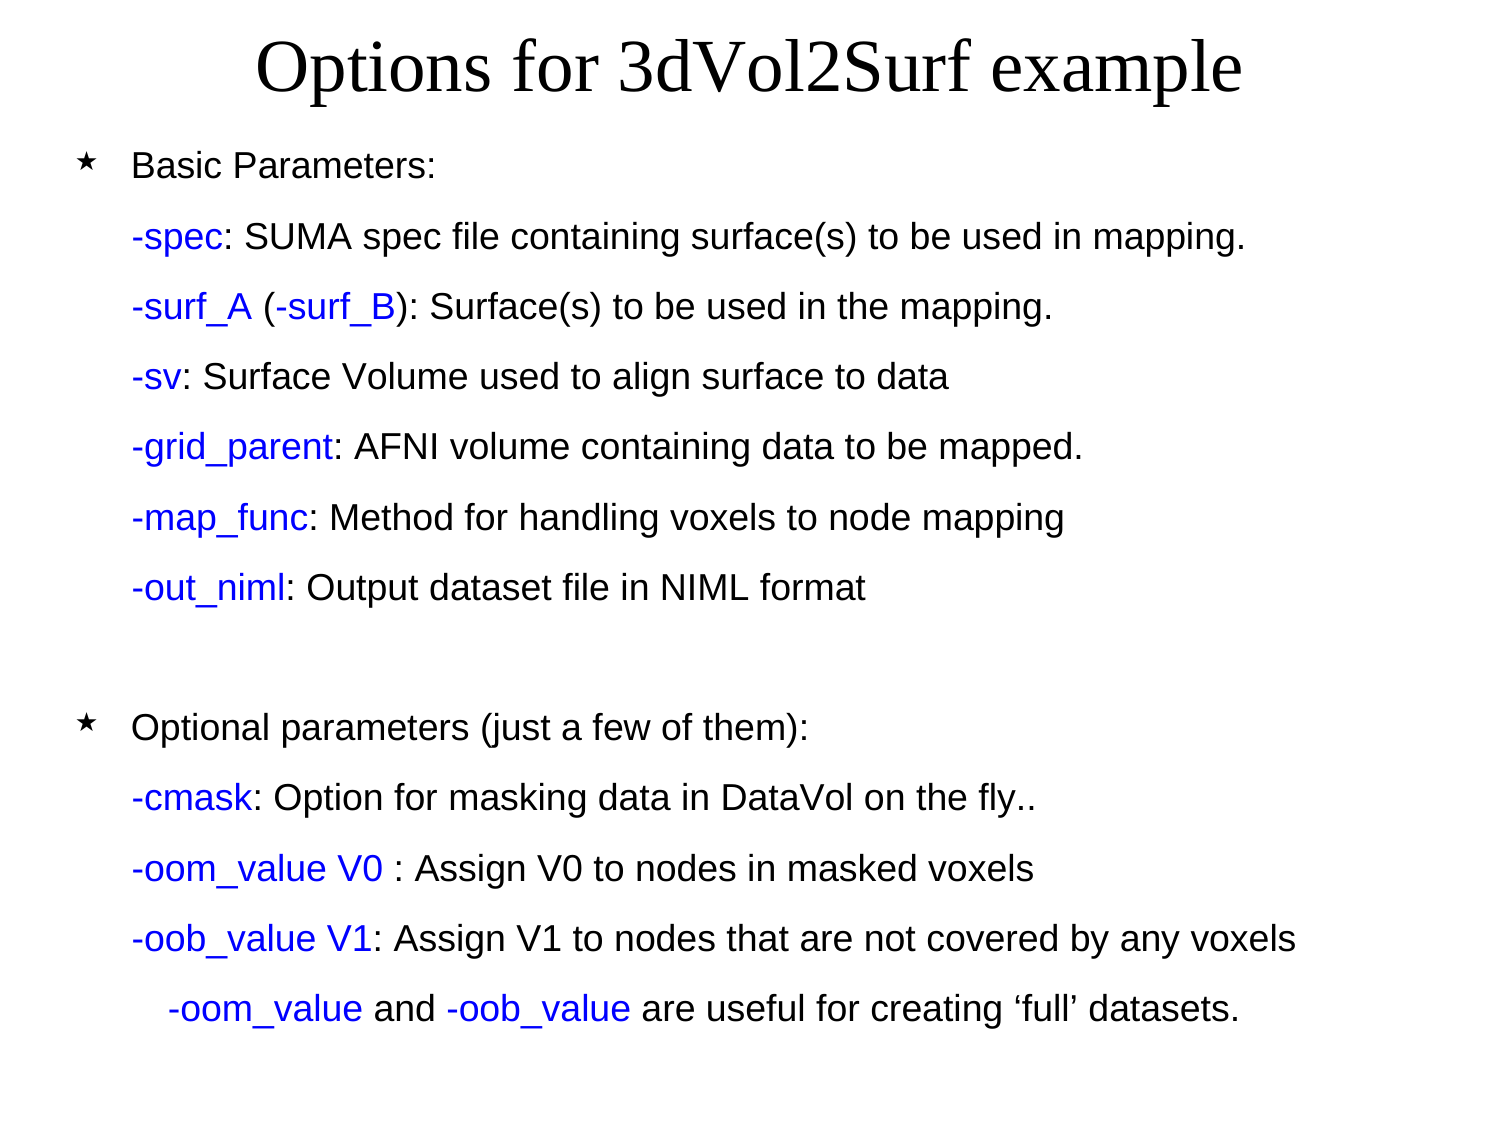

# Options for 3dVol2Surf example
Basic Parameters:
-spec: SUMA spec file containing surface(s) to be used in mapping.
-surf_A (-surf_B): Surface(s) to be used in the mapping.
-sv: Surface Volume used to align surface to data
-grid_parent: AFNI volume containing data to be mapped.
-map_func: Method for handling voxels to node mapping
-out_niml: Output dataset file in NIML format
Optional parameters (just a few of them):
-cmask: Option for masking data in DataVol on the fly..
-oom_value V0 : Assign V0 to nodes in masked voxels
-oob_value V1: Assign V1 to nodes that are not covered by any voxels
	-oom_value and -oob_value are useful for creating ‘full’ datasets.